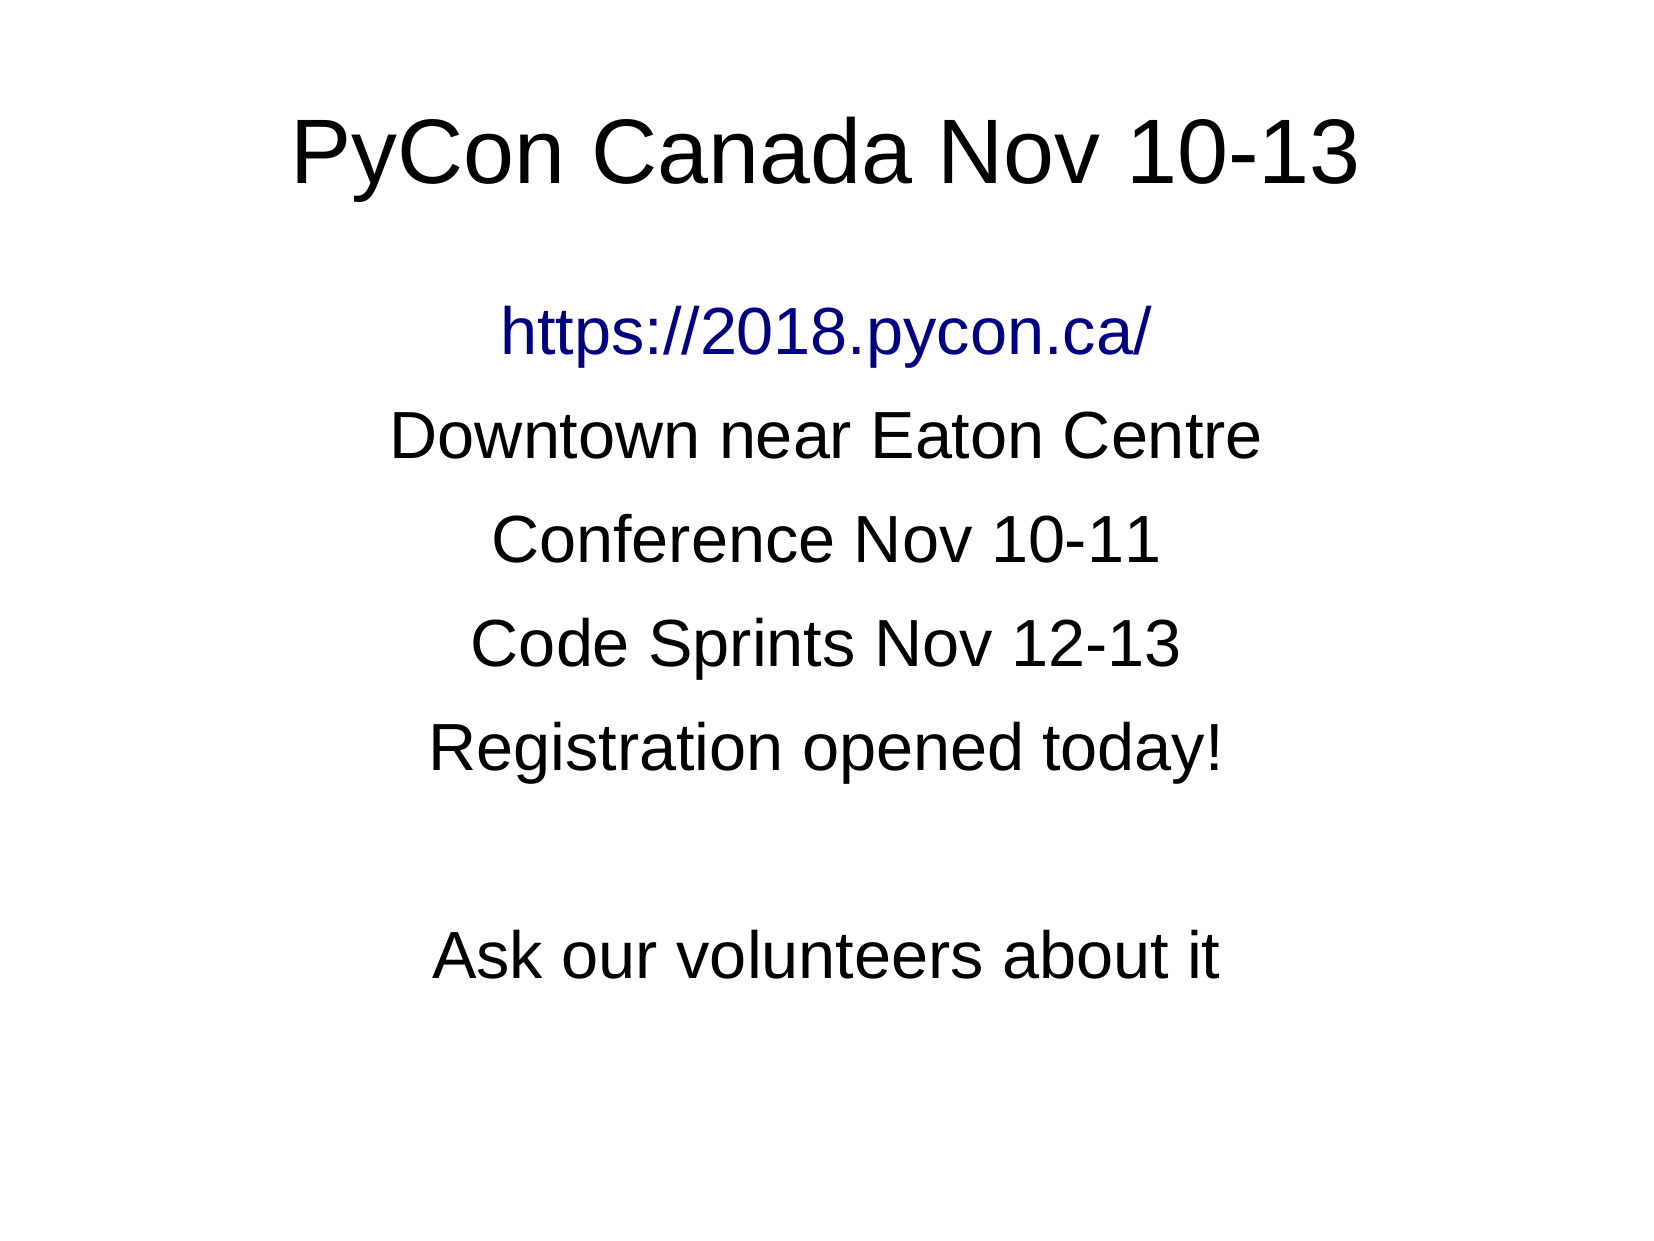

# PyCon Canada Nov 10-13
https://2018.pycon.ca/
Downtown near Eaton Centre
Conference Nov 10-11
Code Sprints Nov 12-13
Registration opened today!
Ask our volunteers about it